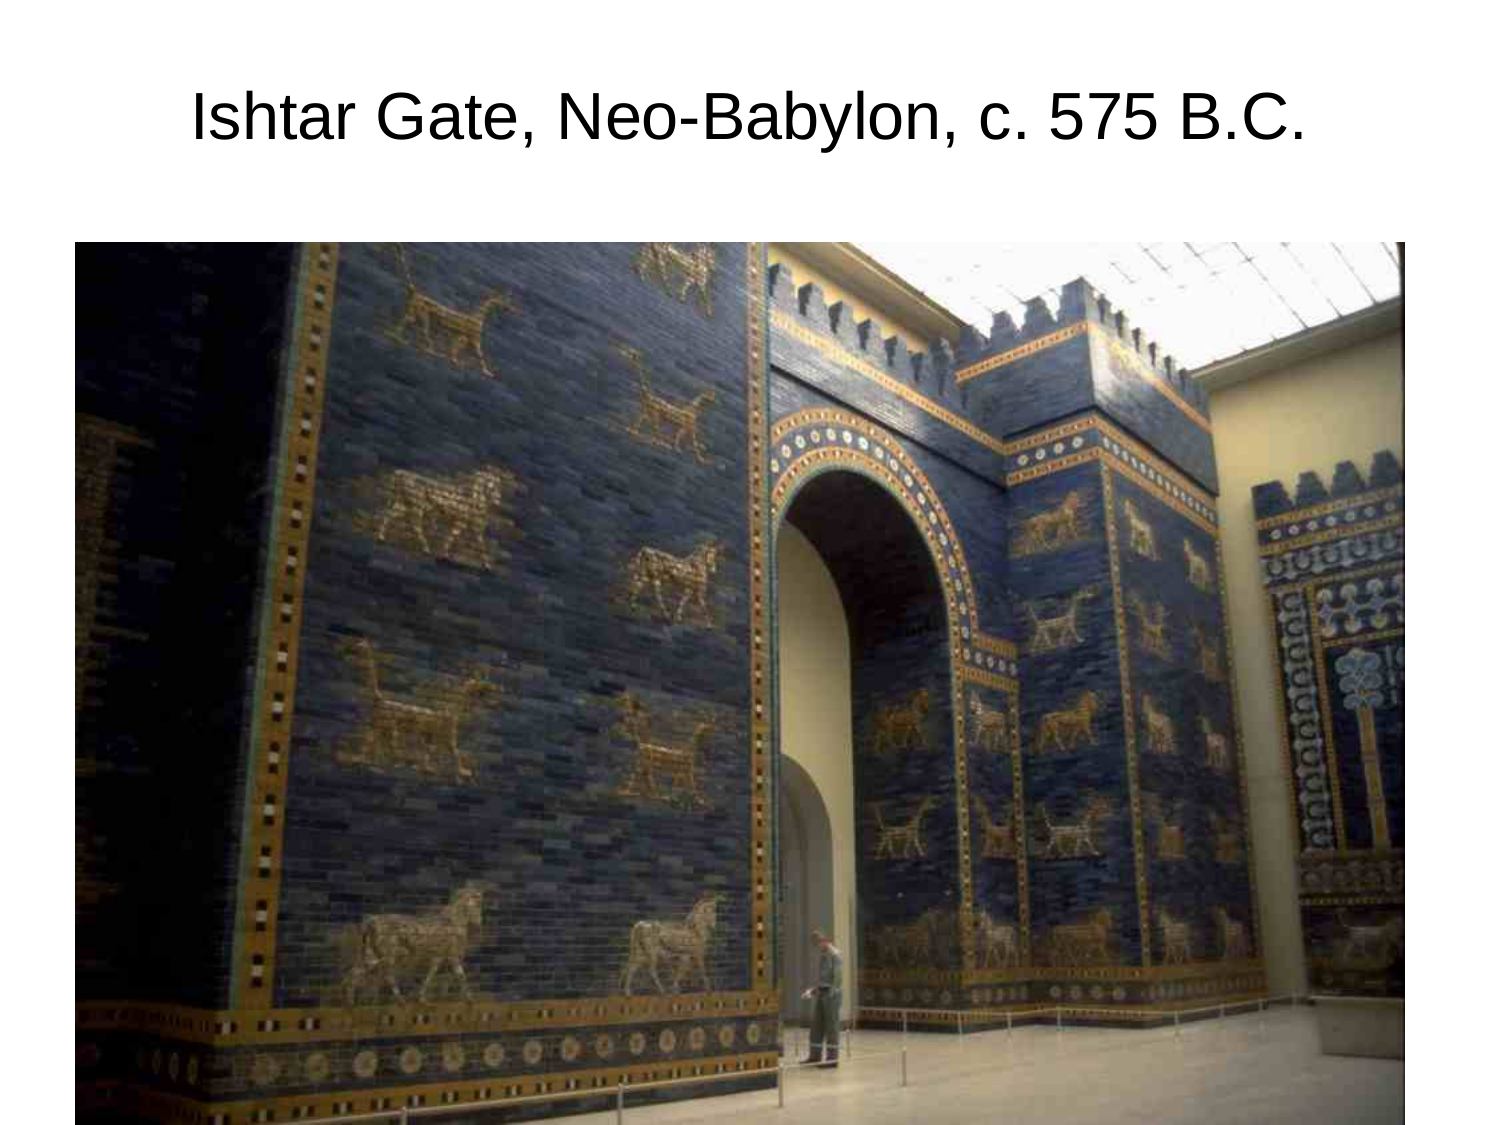

# Ishtar Gate, Neo-Babylon, c. 575 B.C.